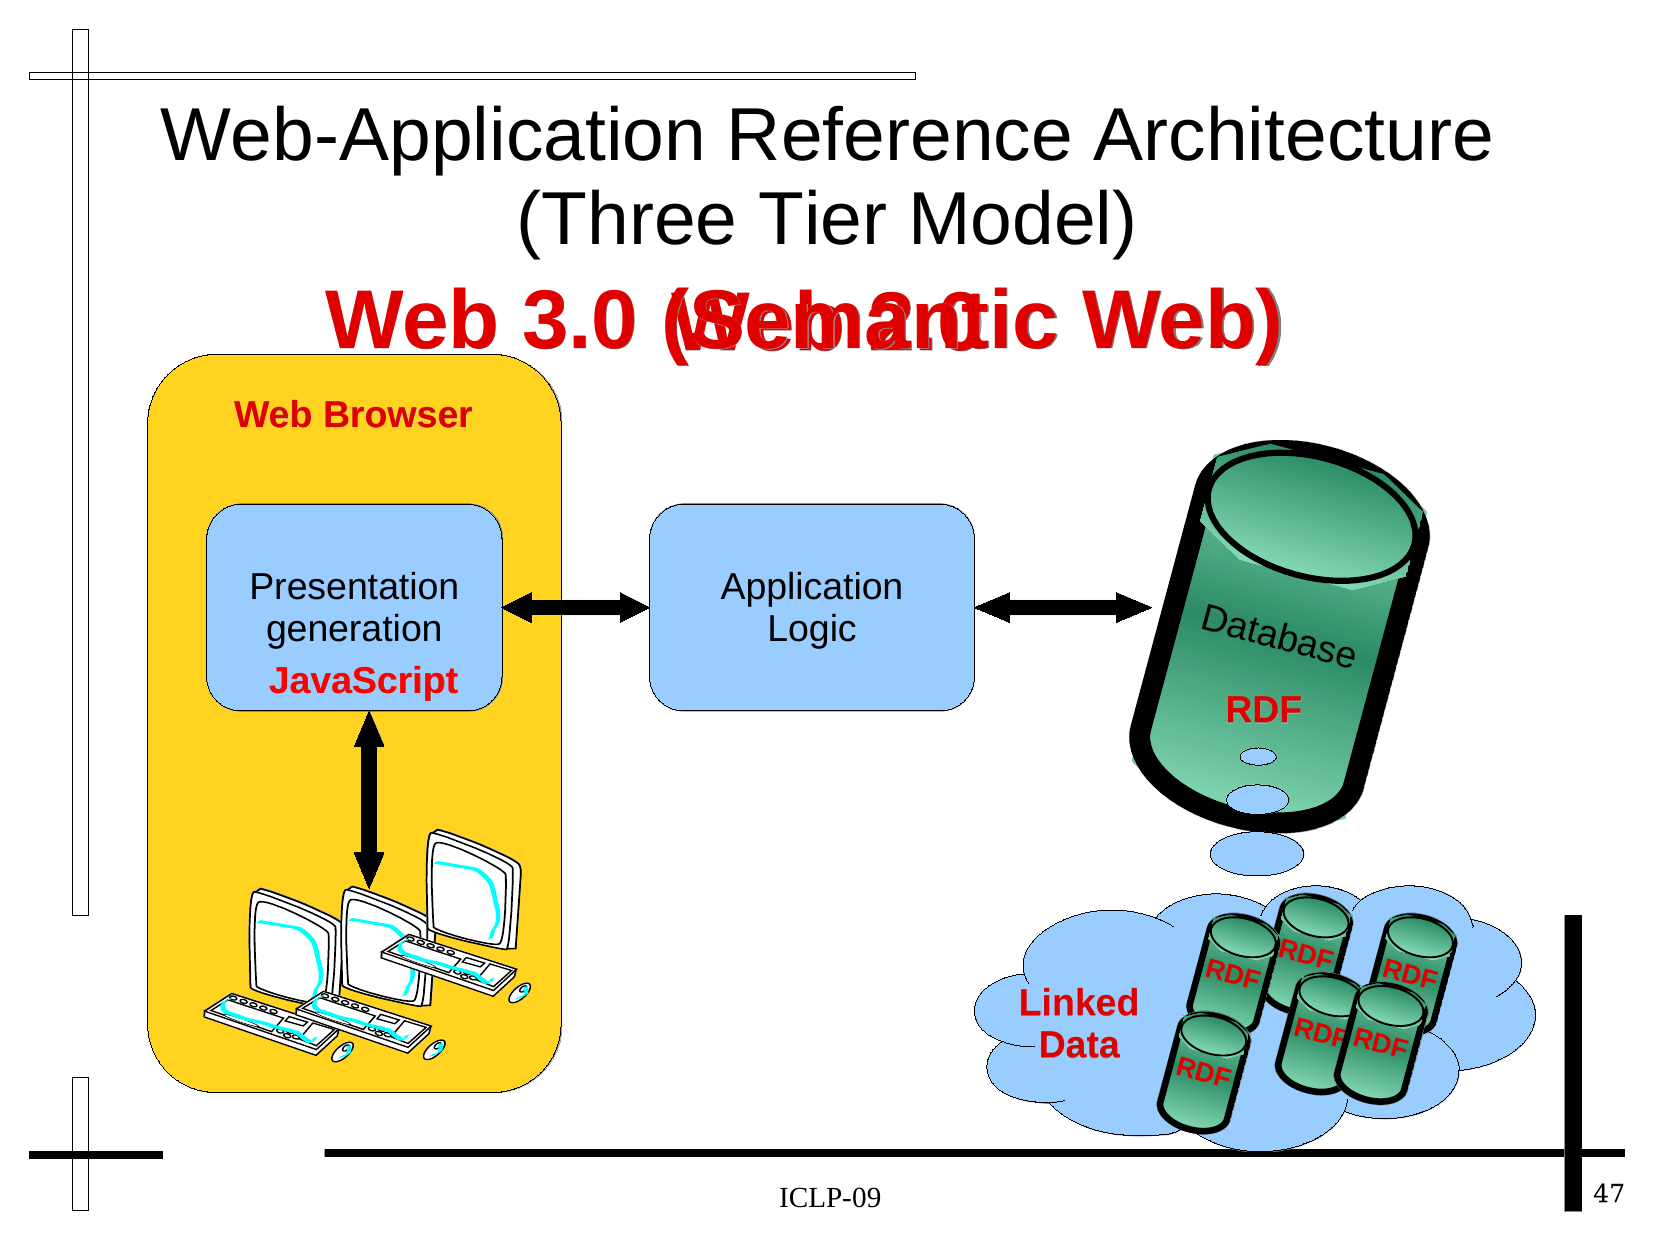

# Web-Application Reference Architecture (Three Tier Model)
Web 3.0 (Semantic Web)
Web 2.0
Web Browser
Database
Presentation
generation
Application
Logic
JavaScript
RDF
RDF
RDF
RDF
RDF
Linked
Data
RDF
RDF